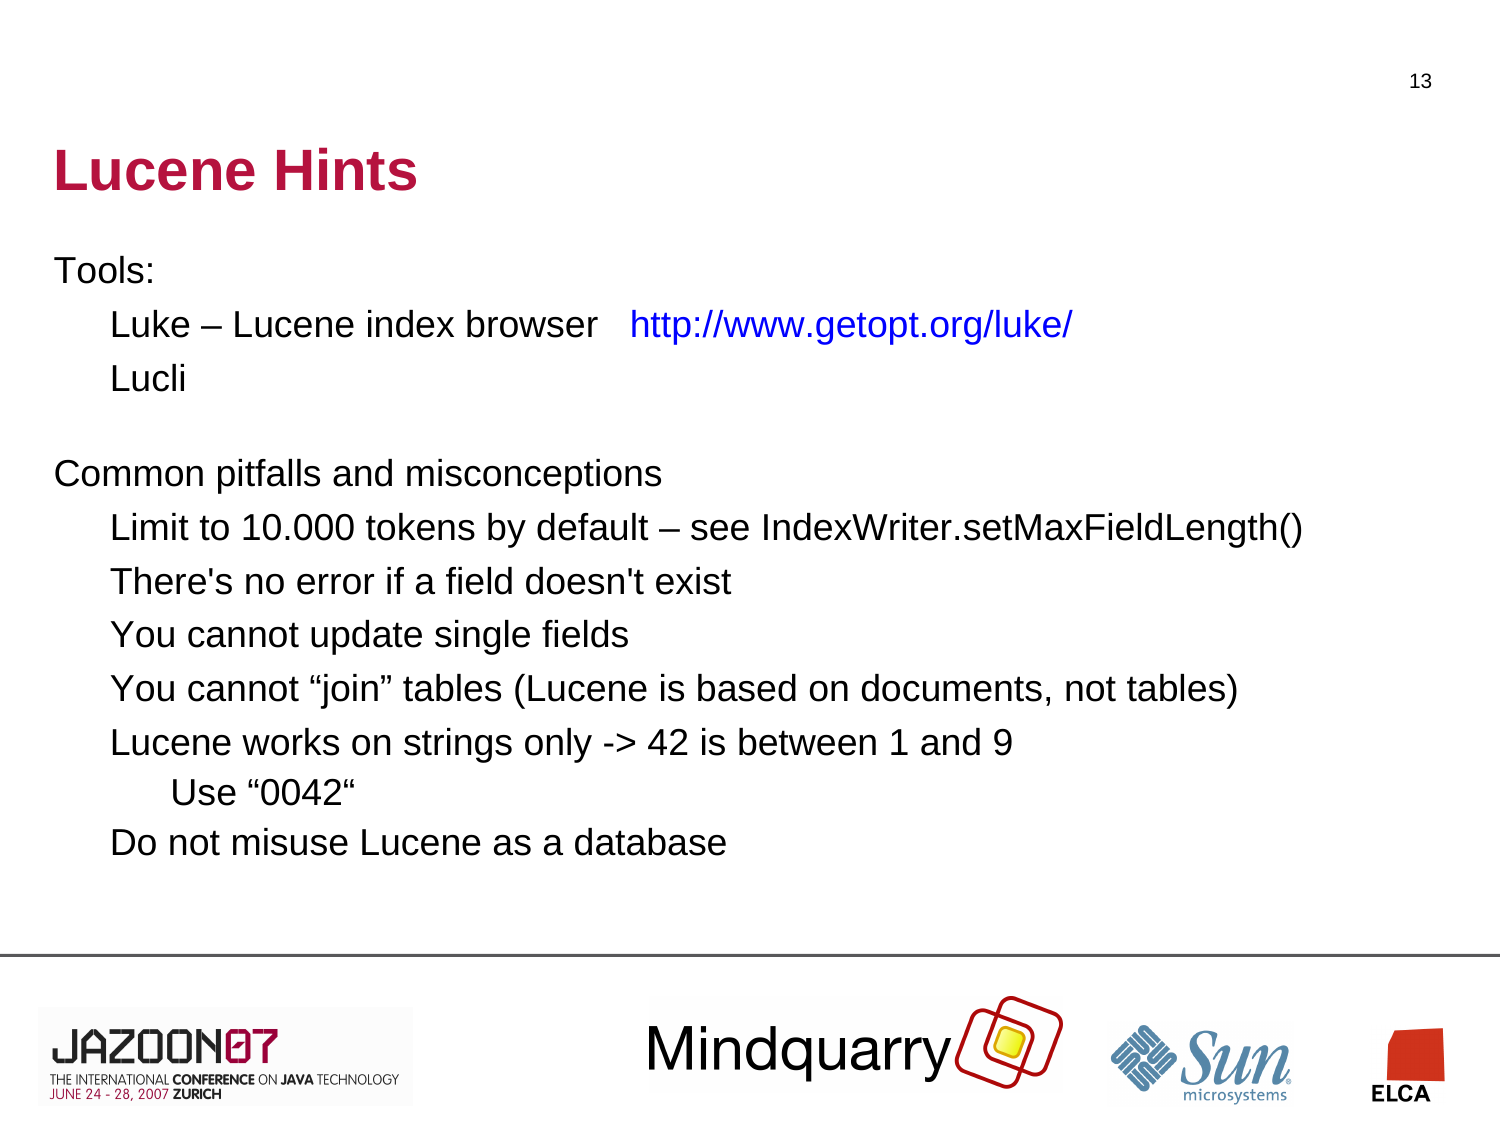

13
# Lucene Hints
Tools:
Luke – Lucene index browser http://www.getopt.org/luke/
Lucli
Common pitfalls and misconceptions
Limit to 10.000 tokens by default – see IndexWriter.setMaxFieldLength()
There's no error if a field doesn't exist
You cannot update single fields
You cannot “join” tables (Lucene is based on documents, not tables)
Lucene works on strings only -> 42 is between 1 and 9
Use “0042“
Do not misuse Lucene as a database